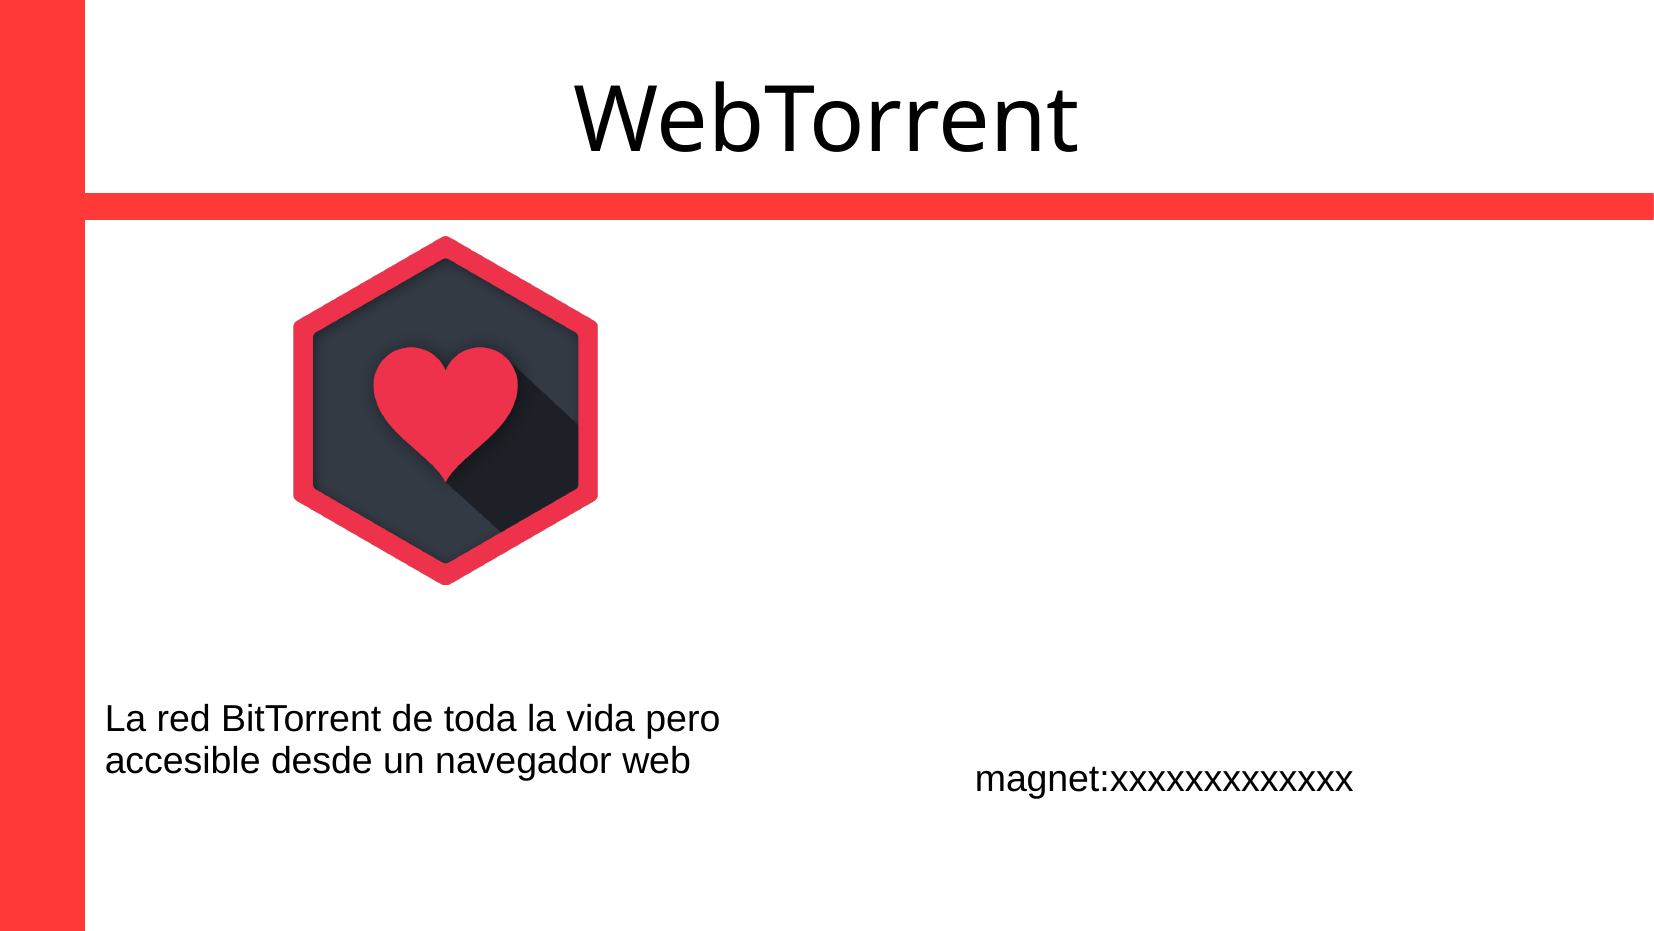

# WebTorrent
La red BitTorrent de toda la vida pero accesible desde un navegador web
magnet:xxxxxxxxxxxxx